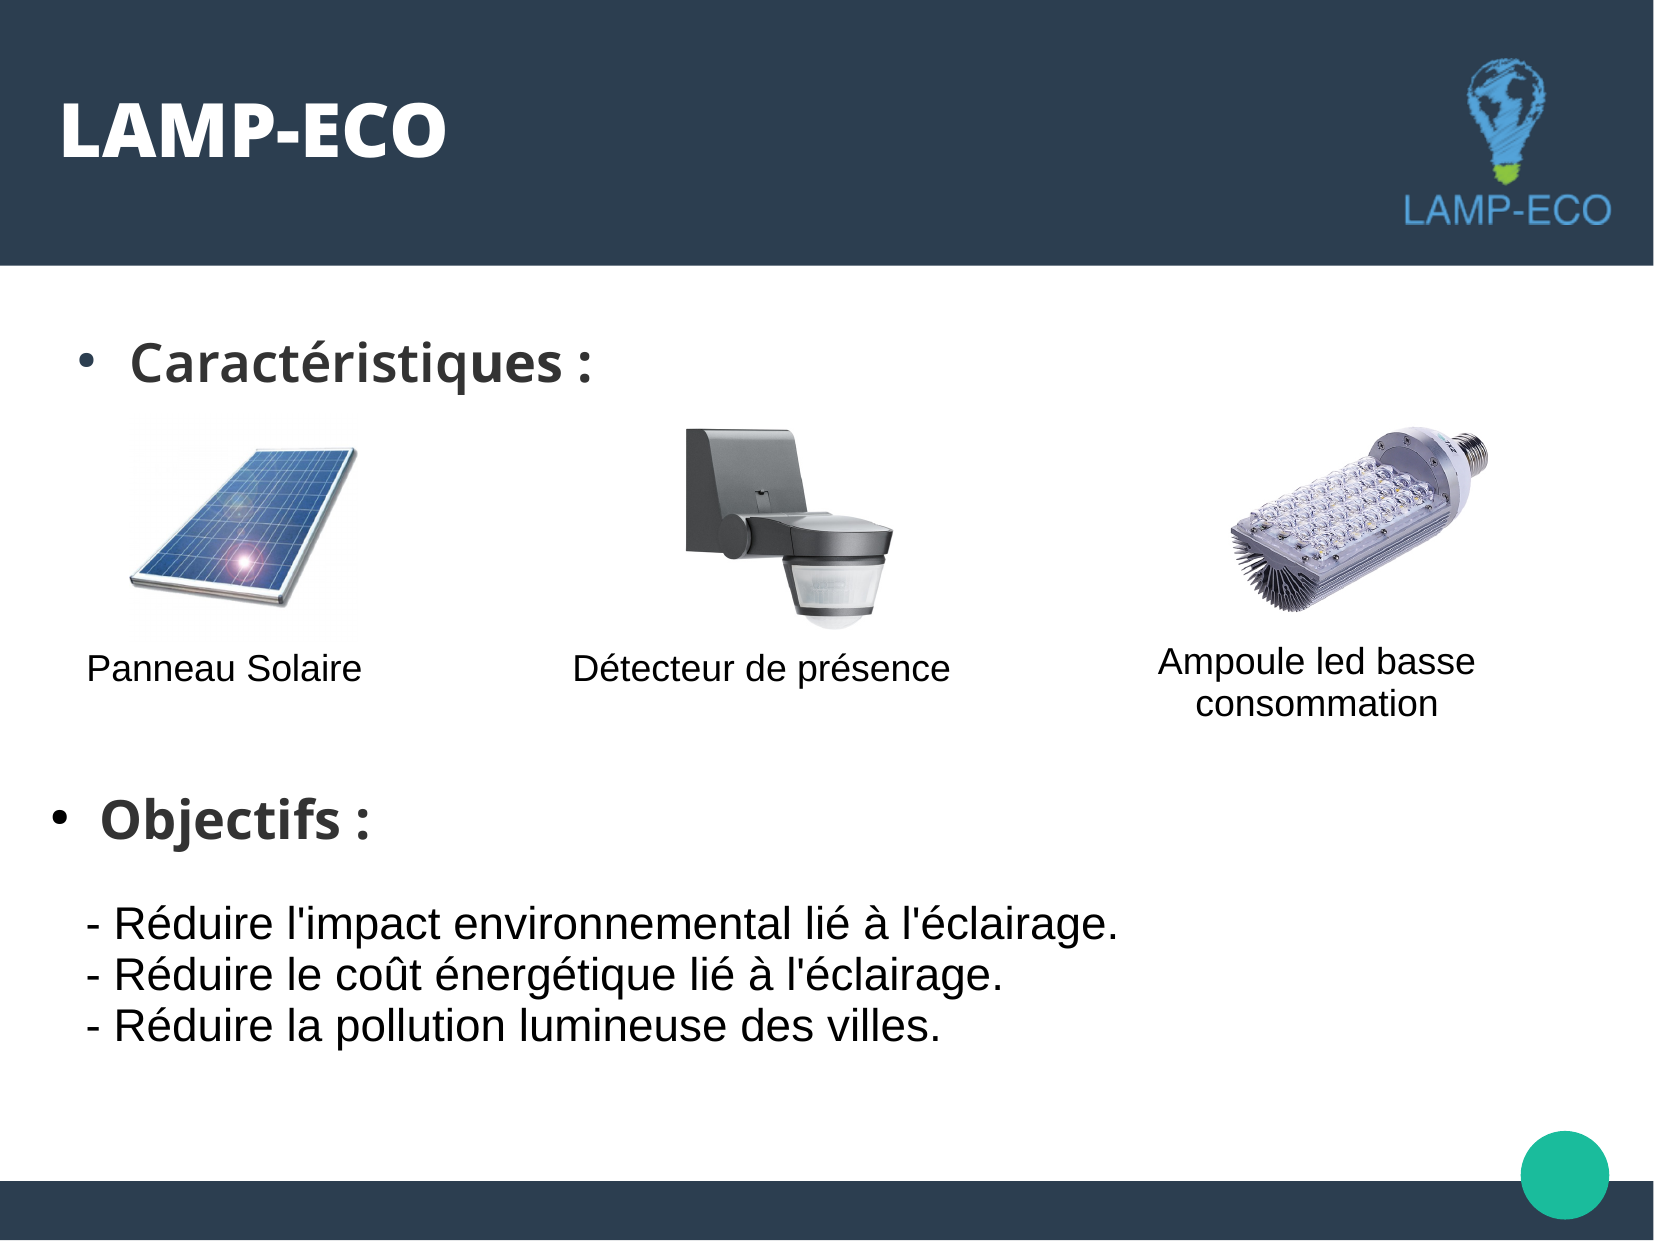

# LAMP-ECO
Caractéristiques :
Ampoule led basse consommation
Panneau Solaire
Détecteur de présence
 Objectifs :
- Réduire l'impact environnemental lié à l'éclairage.
- Réduire le coût énergétique lié à l'éclairage.
- Réduire la pollution lumineuse des villes.